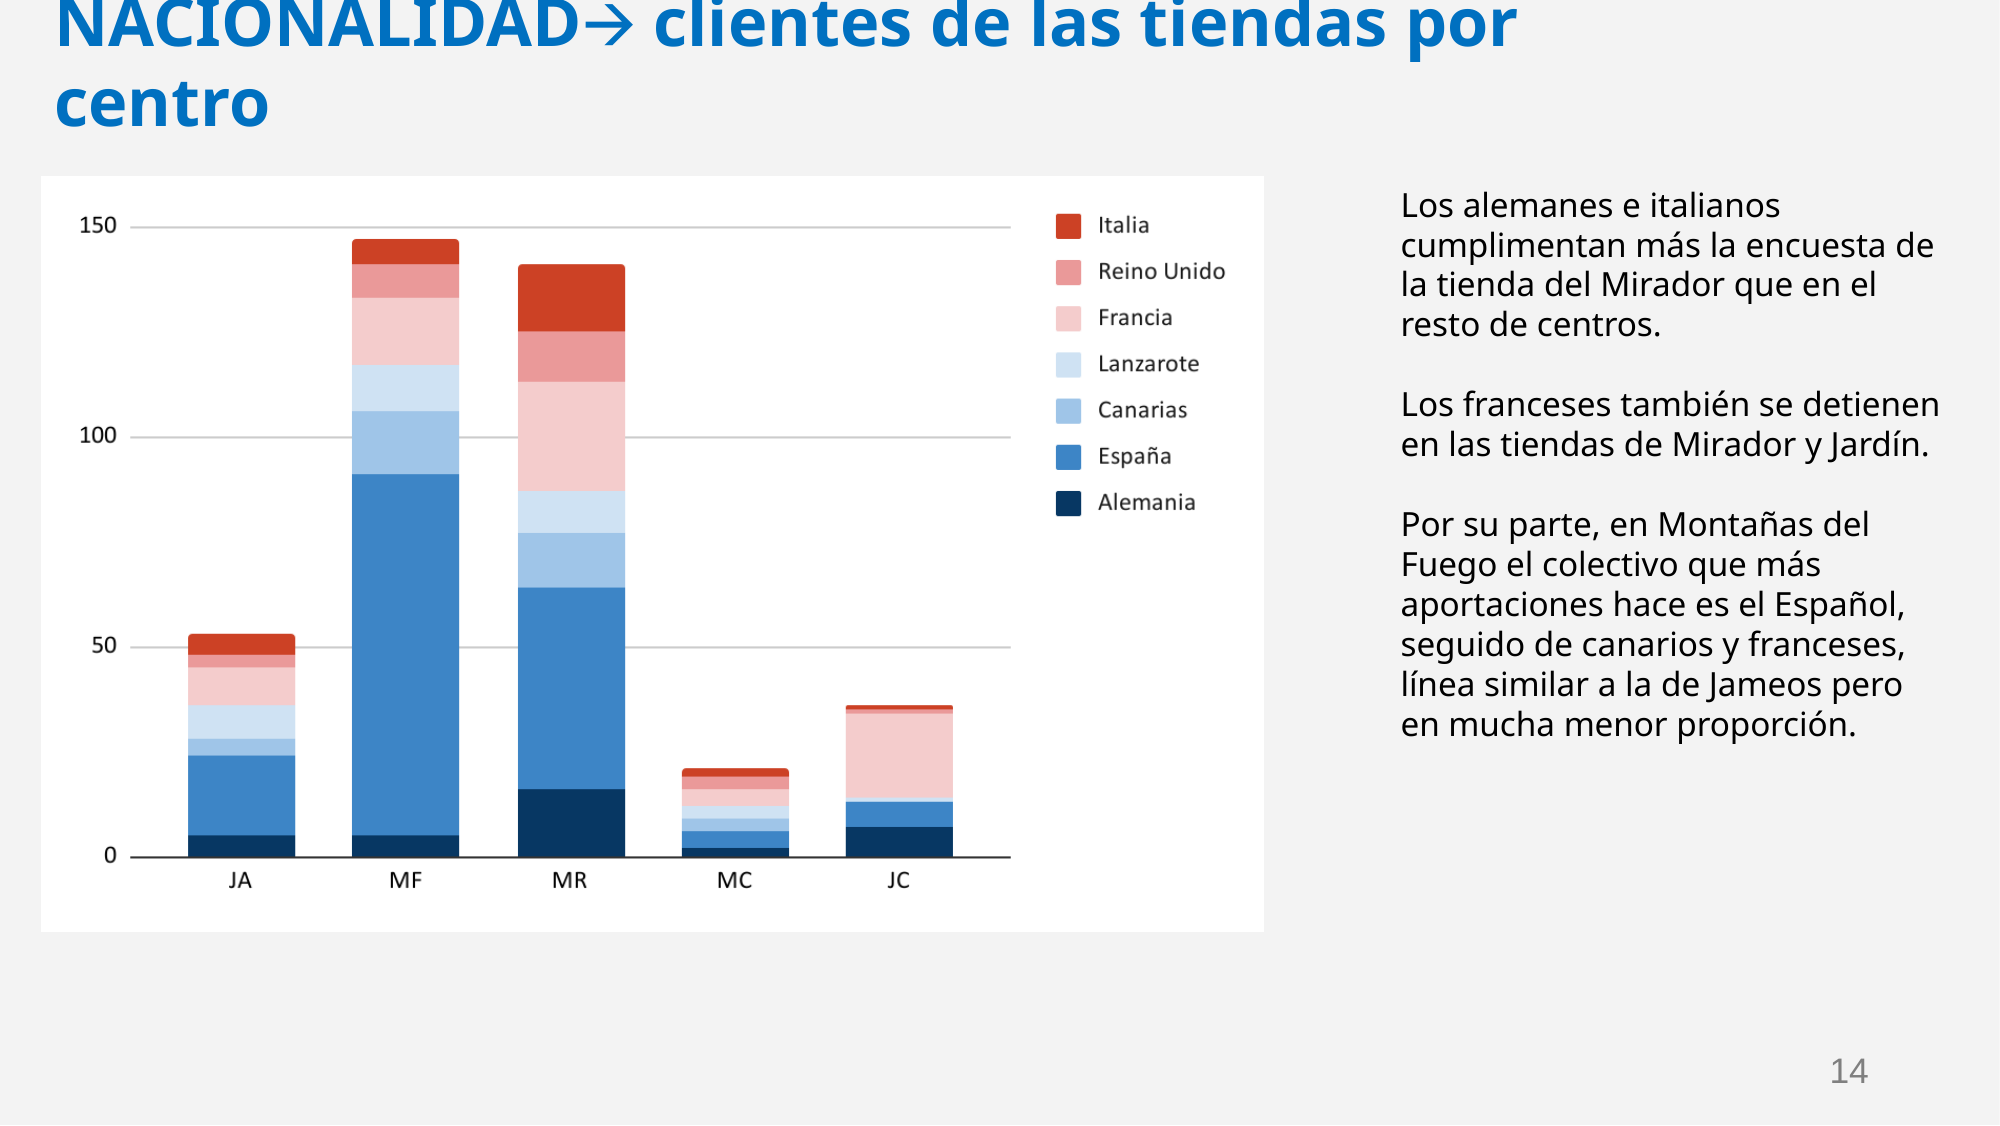

NACIONALIDAD🡪 clientes de las tiendas por centro
Los alemanes e italianos cumplimentan más la encuesta de la tienda del Mirador que en el resto de centros.
Los franceses también se detienen en las tiendas de Mirador y Jardín.
Por su parte, en Montañas del Fuego el colectivo que más aportaciones hace es el Español, seguido de canarios y franceses, línea similar a la de Jameos pero en mucha menor proporción.